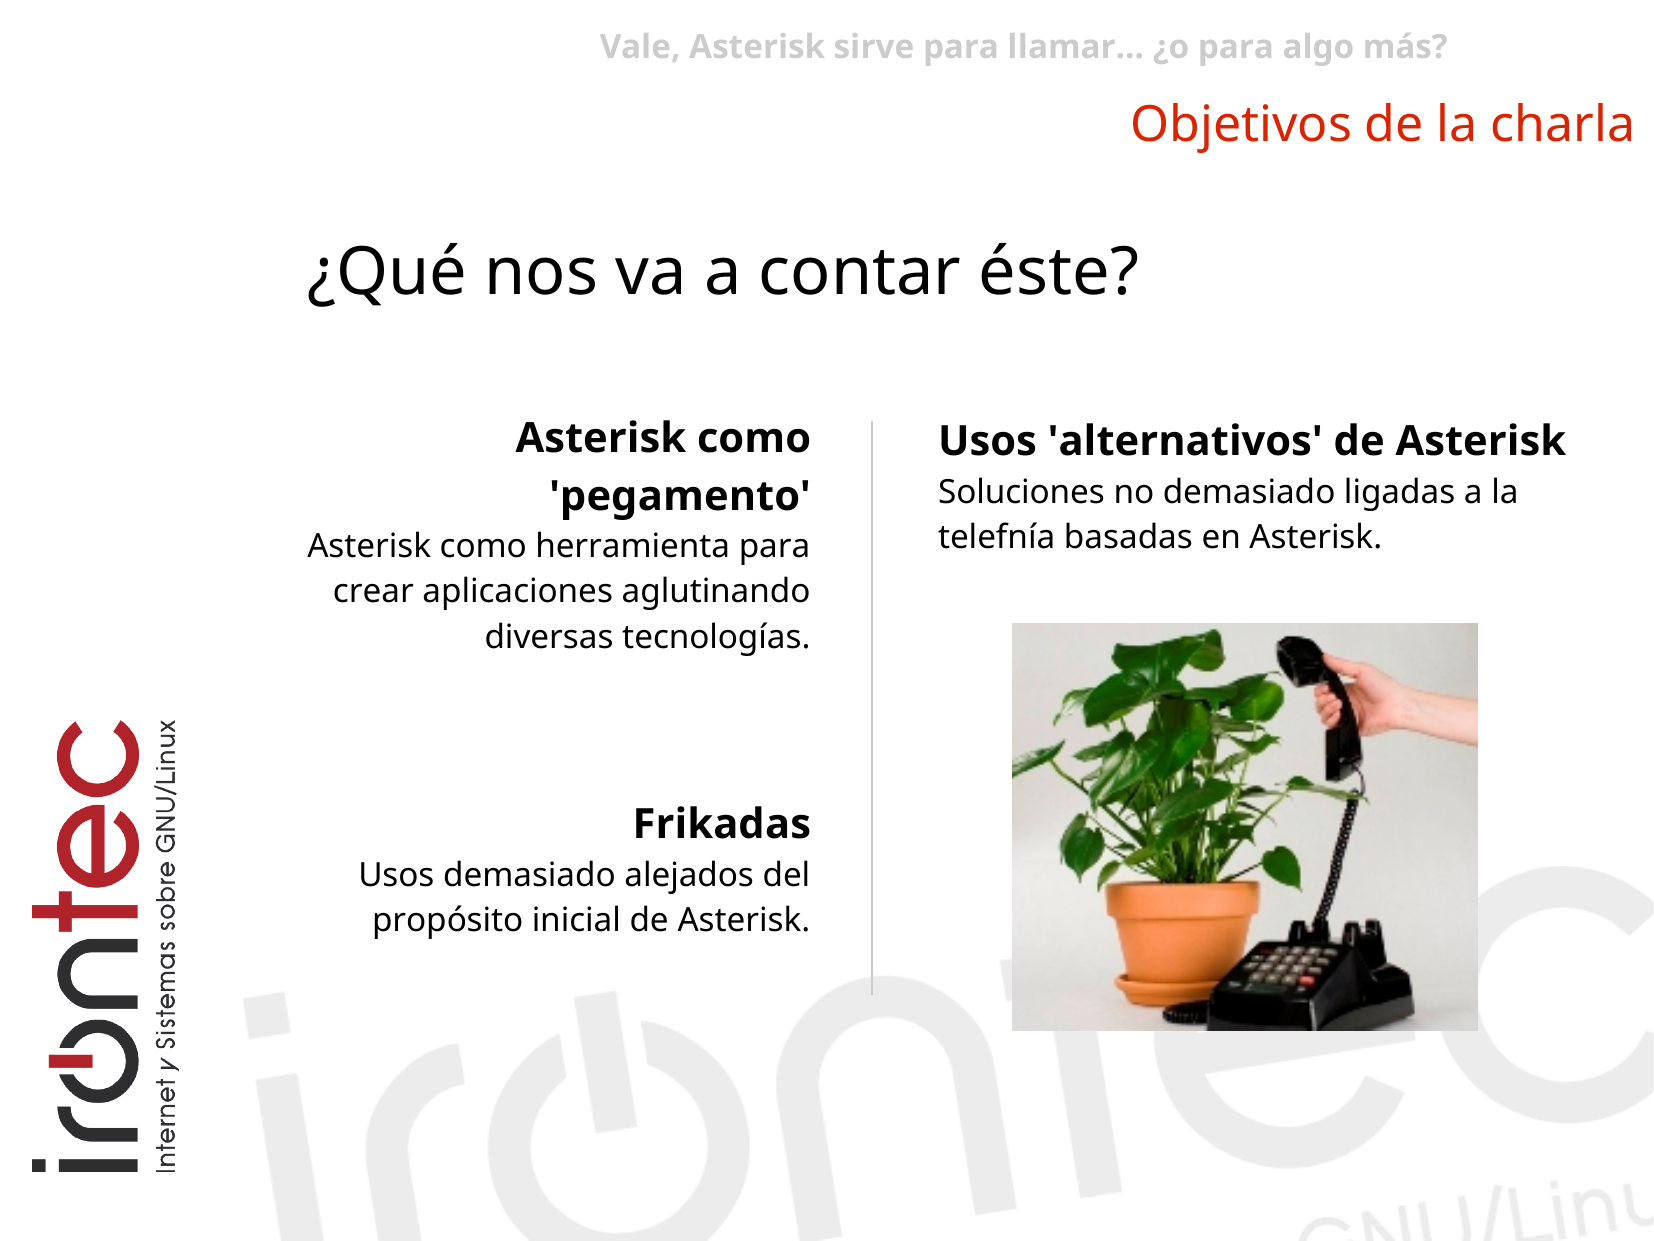

# Objetivos de la charla
¿Qué nos va a contar éste?
Asterisk como 'pegamento'
Asterisk como herramienta para crear aplicaciones aglutinando diversas tecnologías.
Frikadas
Usos demasiado alejados del propósito inicial de Asterisk.
Usos 'alternativos' de Asterisk
Soluciones no demasiado ligadas a la telefnía basadas en Asterisk.